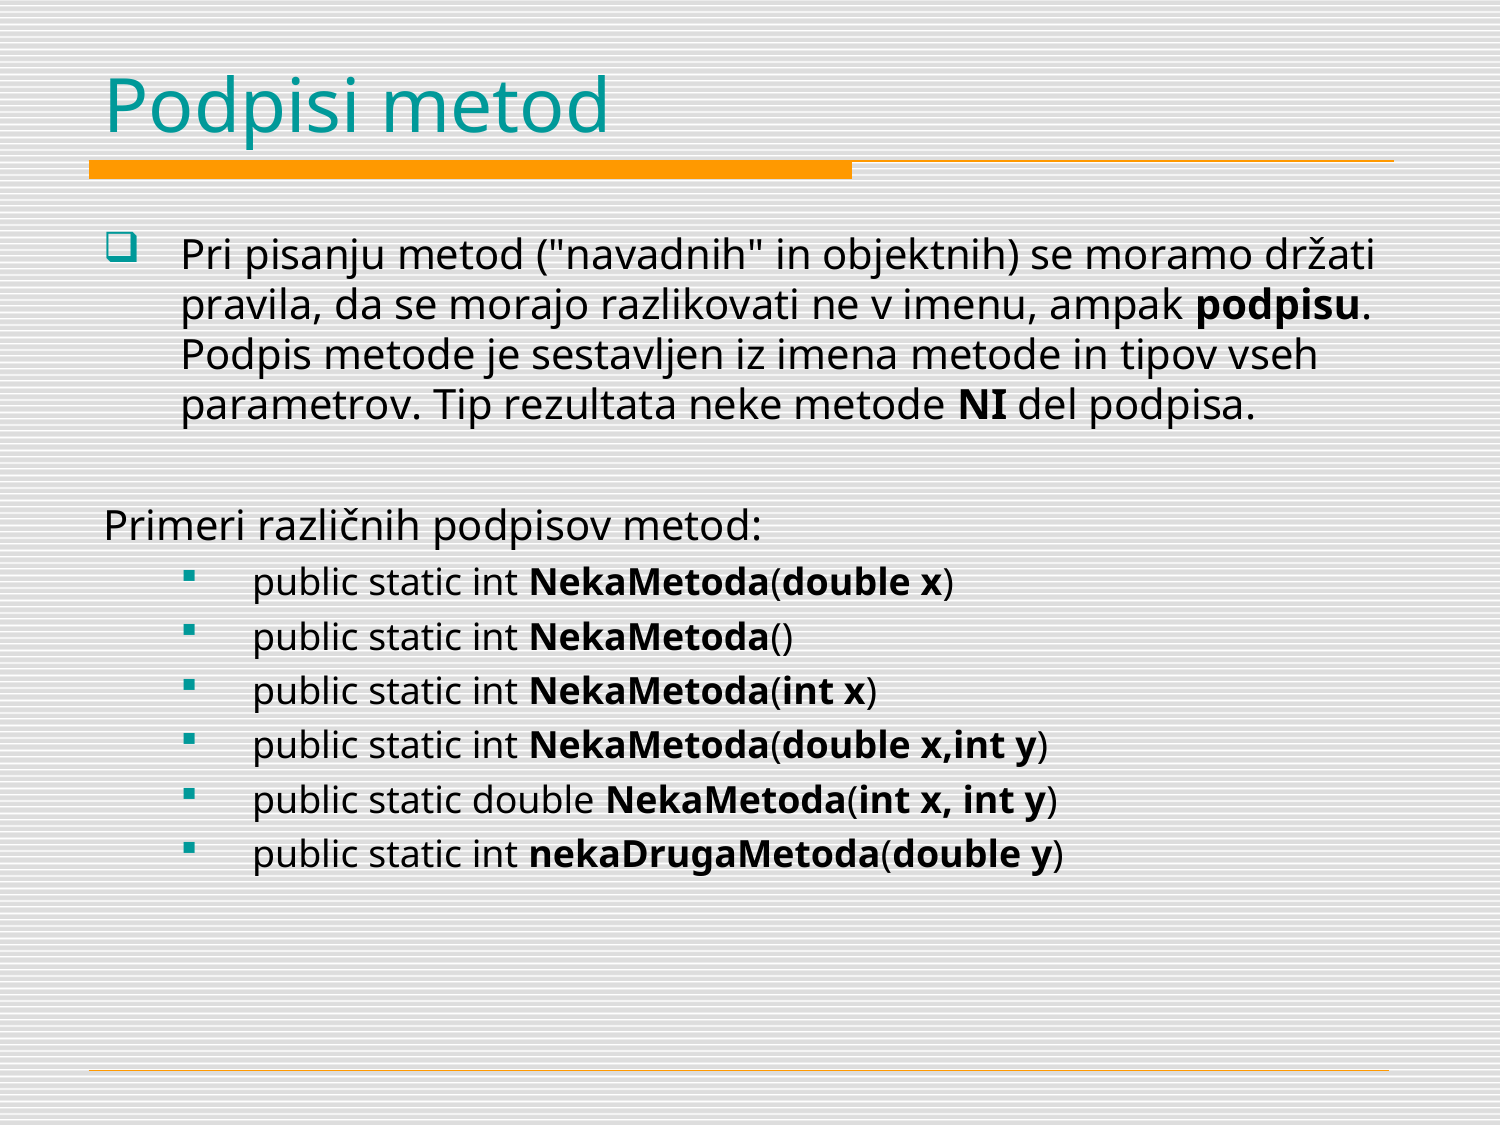

# Podpisi metod
Pri pisanju metod ("navadnih" in objektnih) se moramo držati pravila, da se morajo razlikovati ne v imenu, ampak podpisu. Podpis metode je sestavljen iz imena metode in tipov vseh parametrov. Tip rezultata neke metode NI del podpisa.
Primeri različnih podpisov metod:
public static int NekaMetoda(double x)
public static int NekaMetoda()
public static int NekaMetoda(int x)
public static int NekaMetoda(double x,int y)
public static double NekaMetoda(int x, int y)
public static int nekaDrugaMetoda(double y)